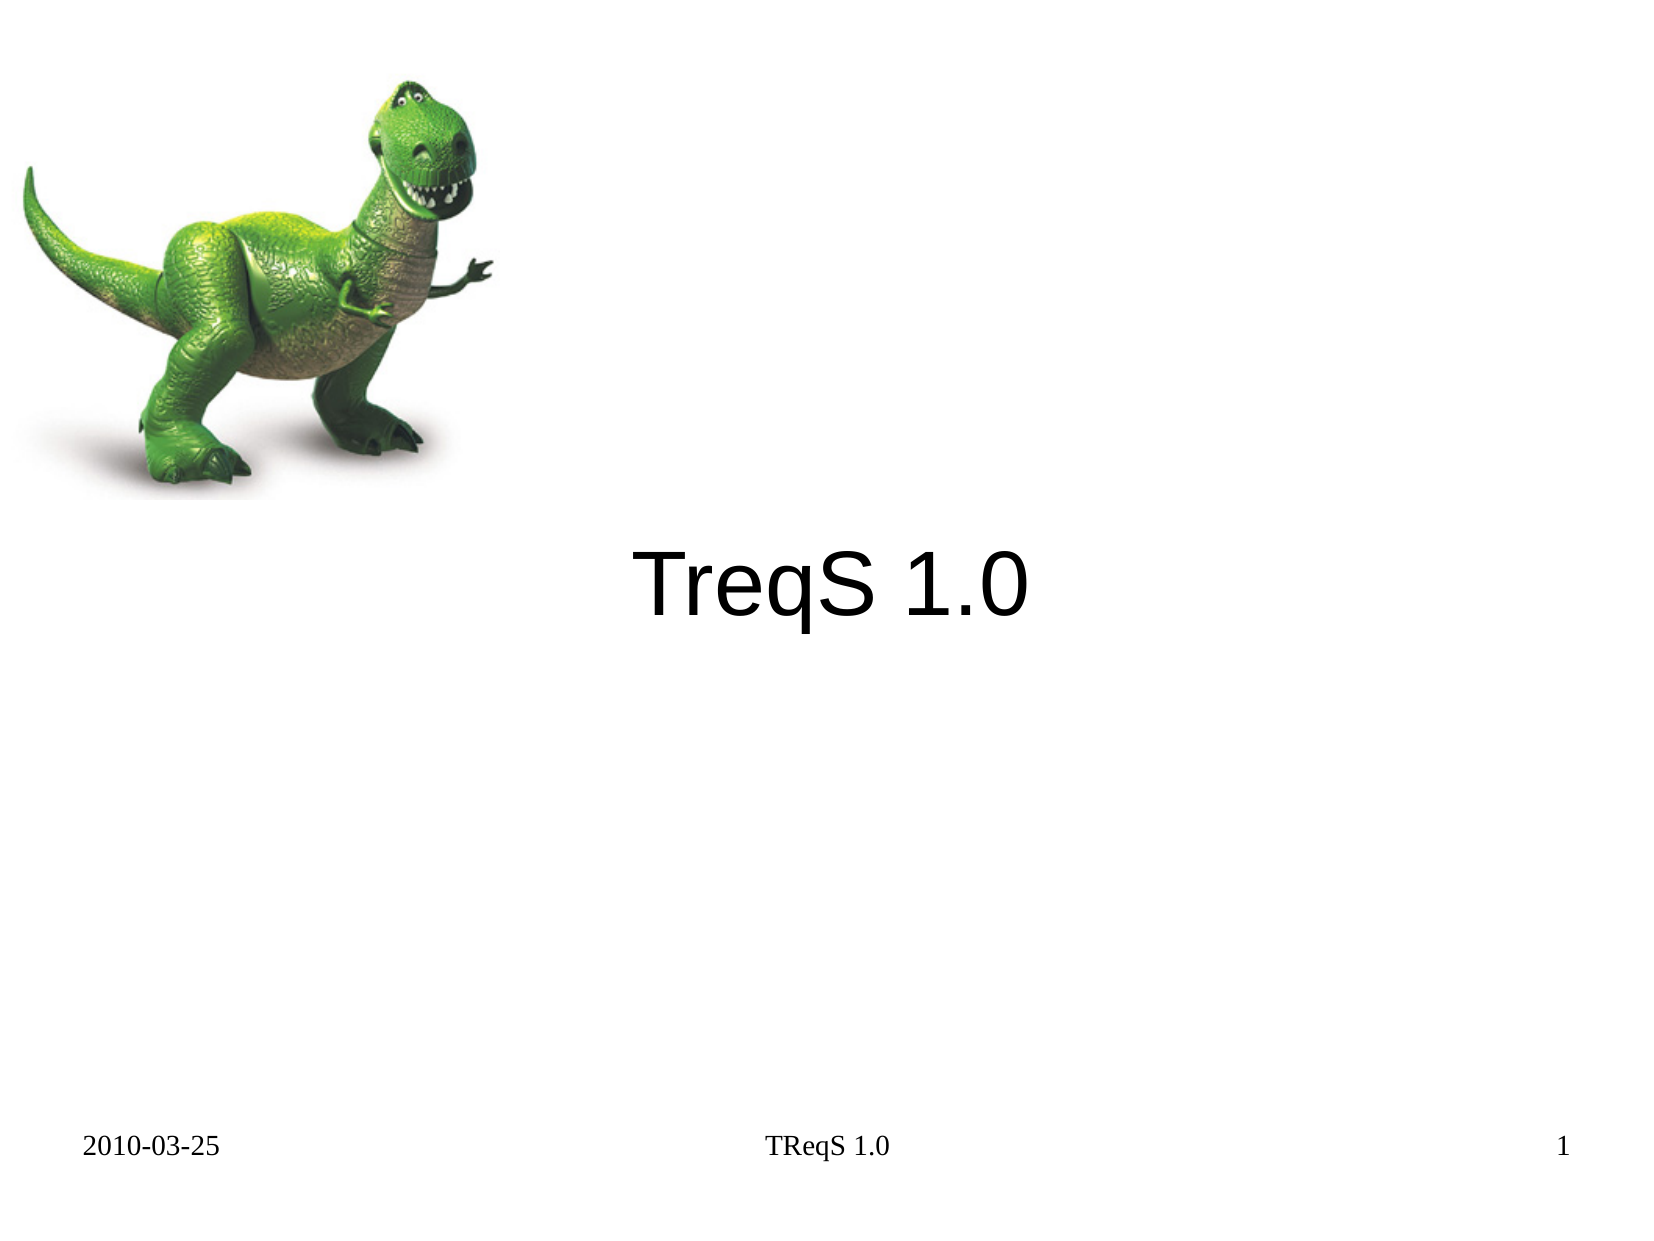

# TreqS 1.0
2010-03-25
TReqS 1.0
1